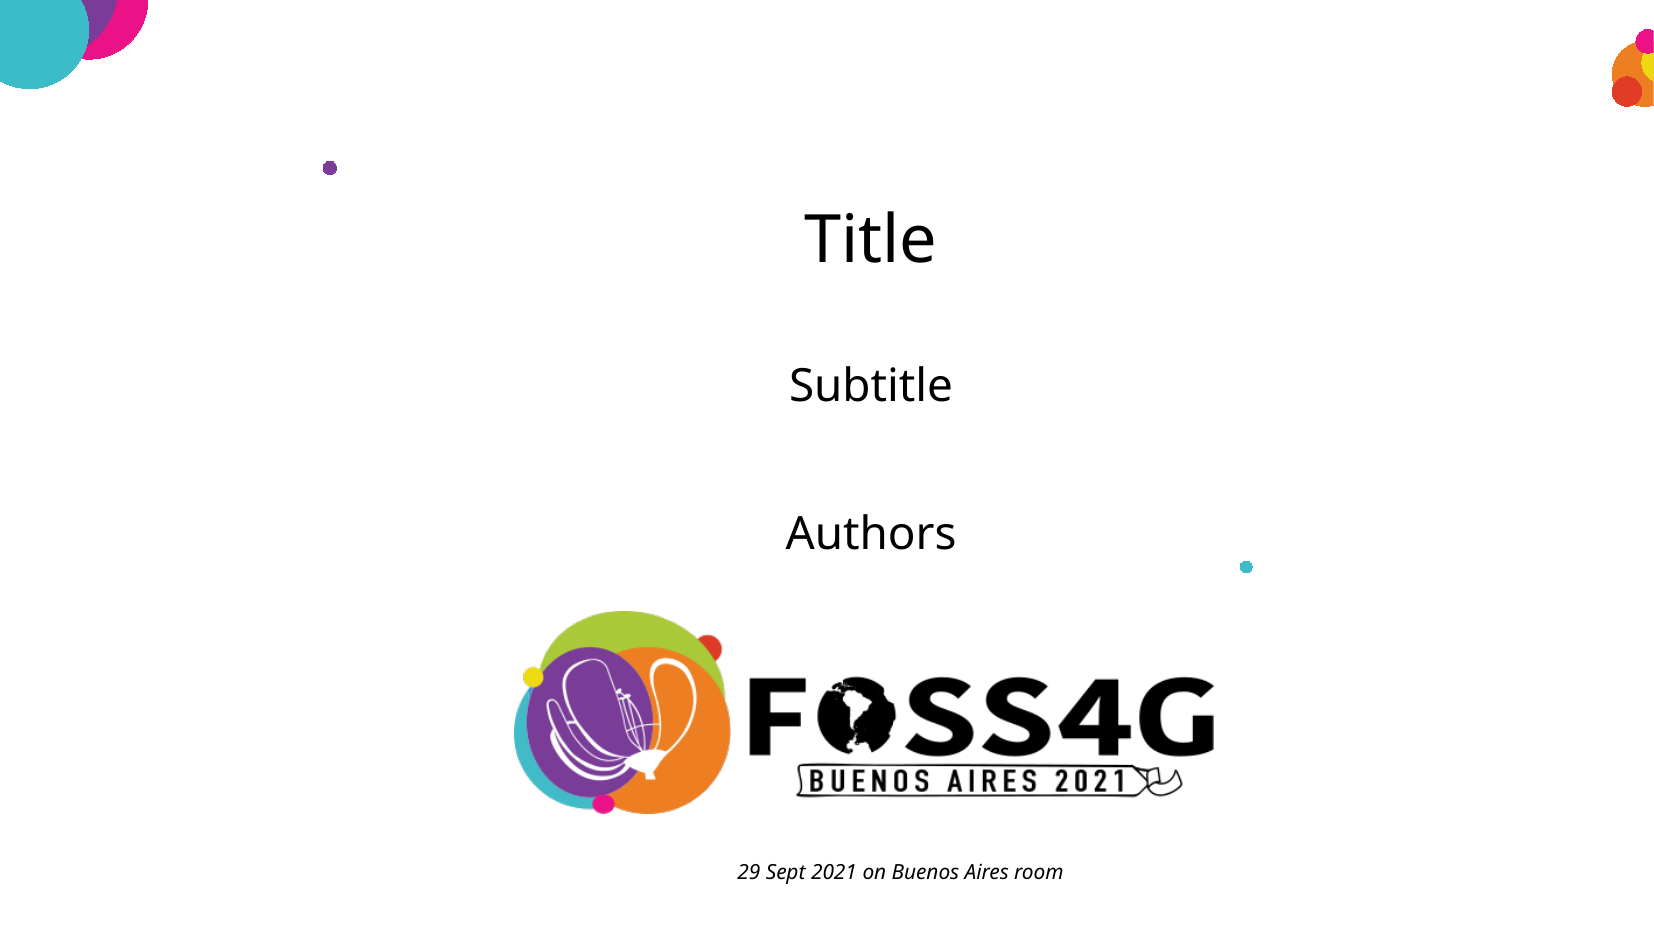

# Title
Subtitle
Authors
29 Sept 2021 on Buenos Aires room